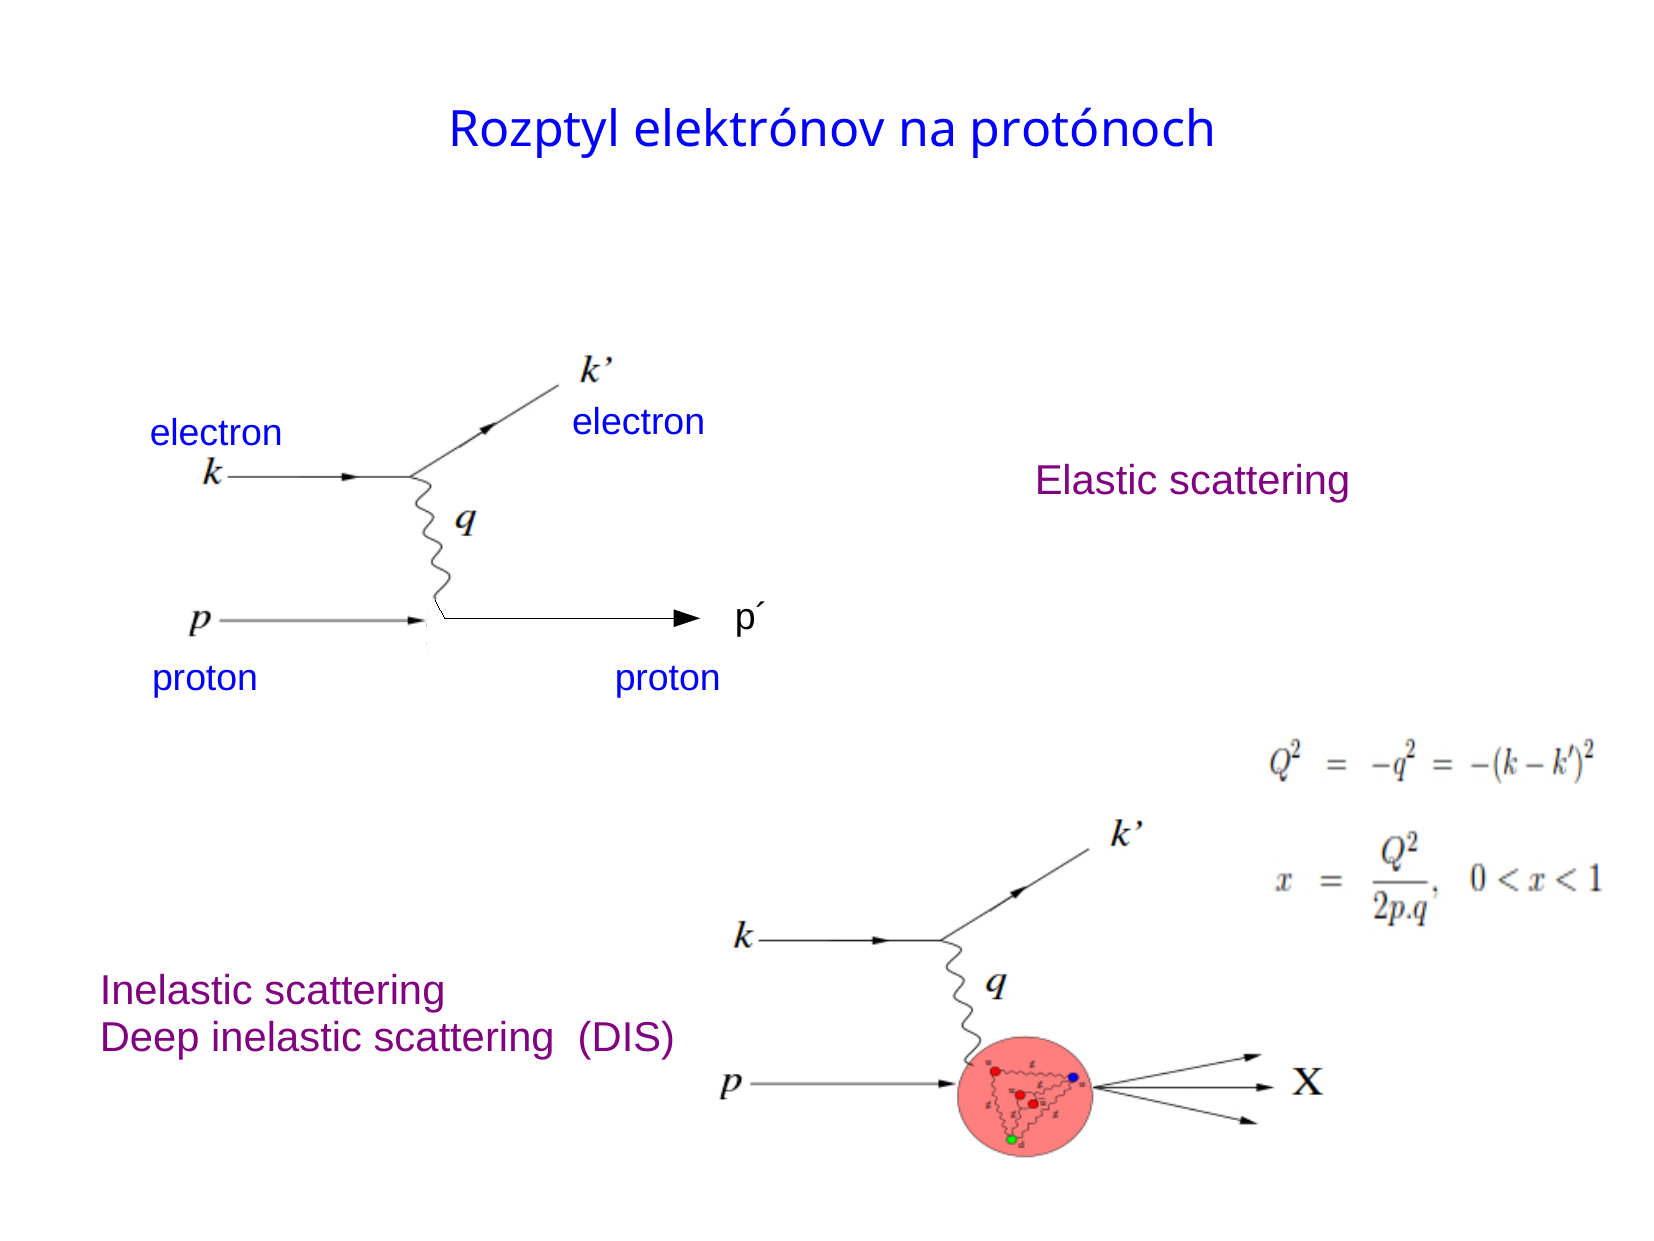

Rozptyl elektrónov na protónoch
electron
electron
Elastic scattering
p´
proton
proton
Inelastic scattering
Deep inelastic scattering (DIS)